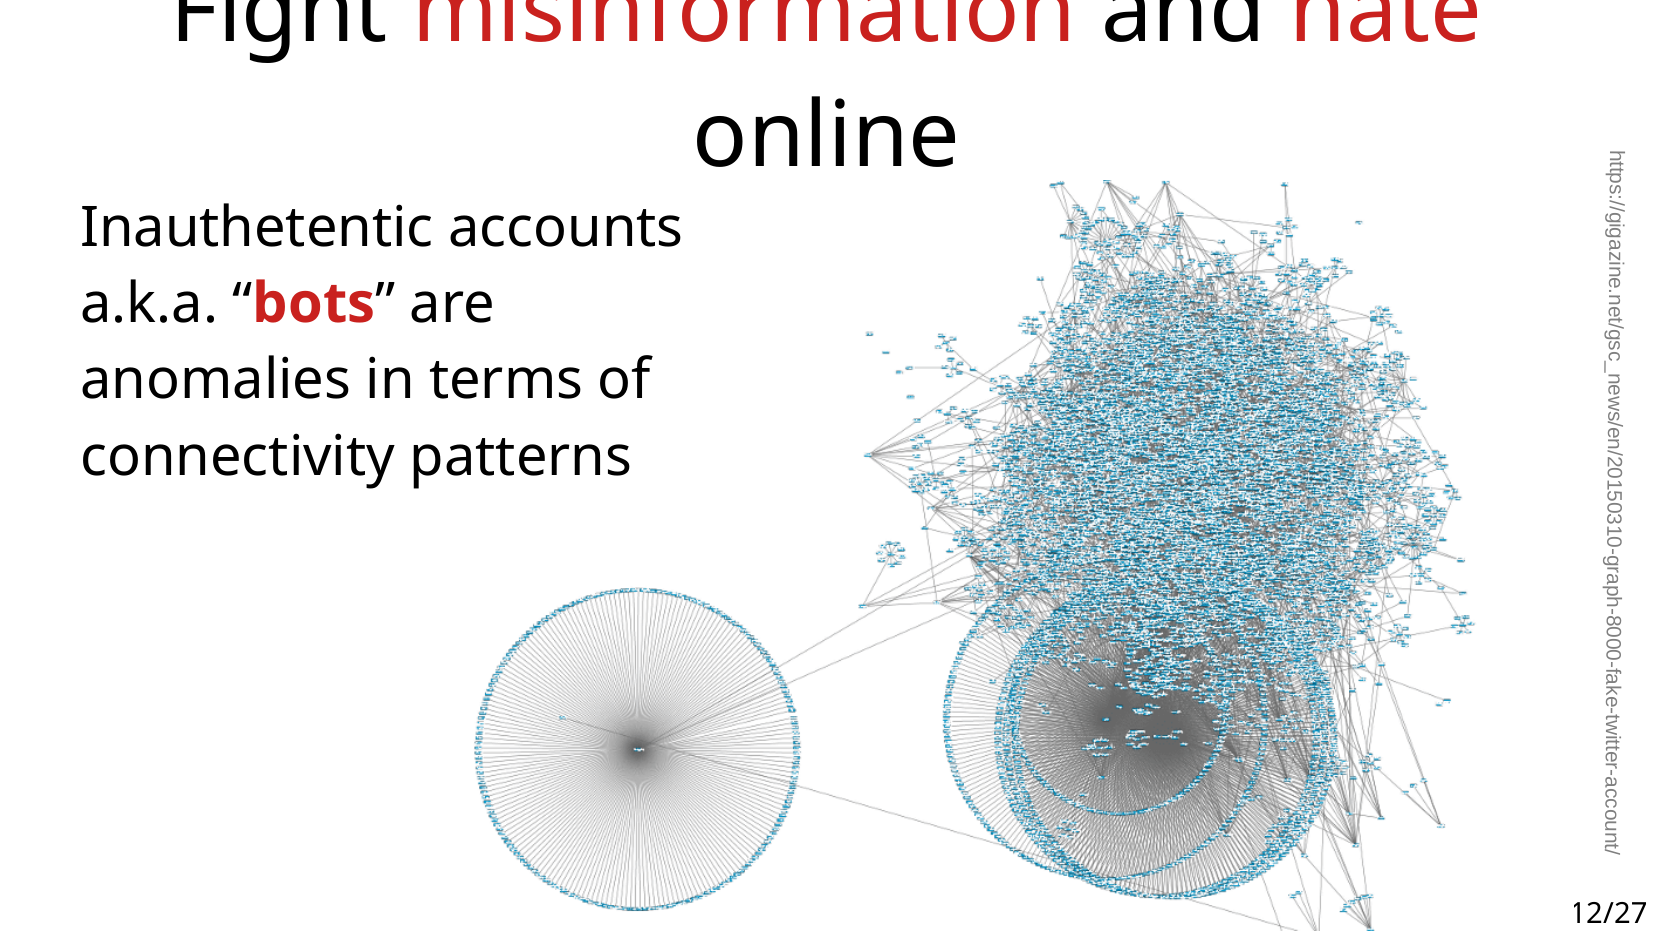

# Fight misinformation and hate online
Inauthetentic accounts a.k.a. “bots” are anomalies in terms of connectivity patterns
https://gigazine.net/gsc_news/en/20150310-graph-8000-fake-twitter-account/
12